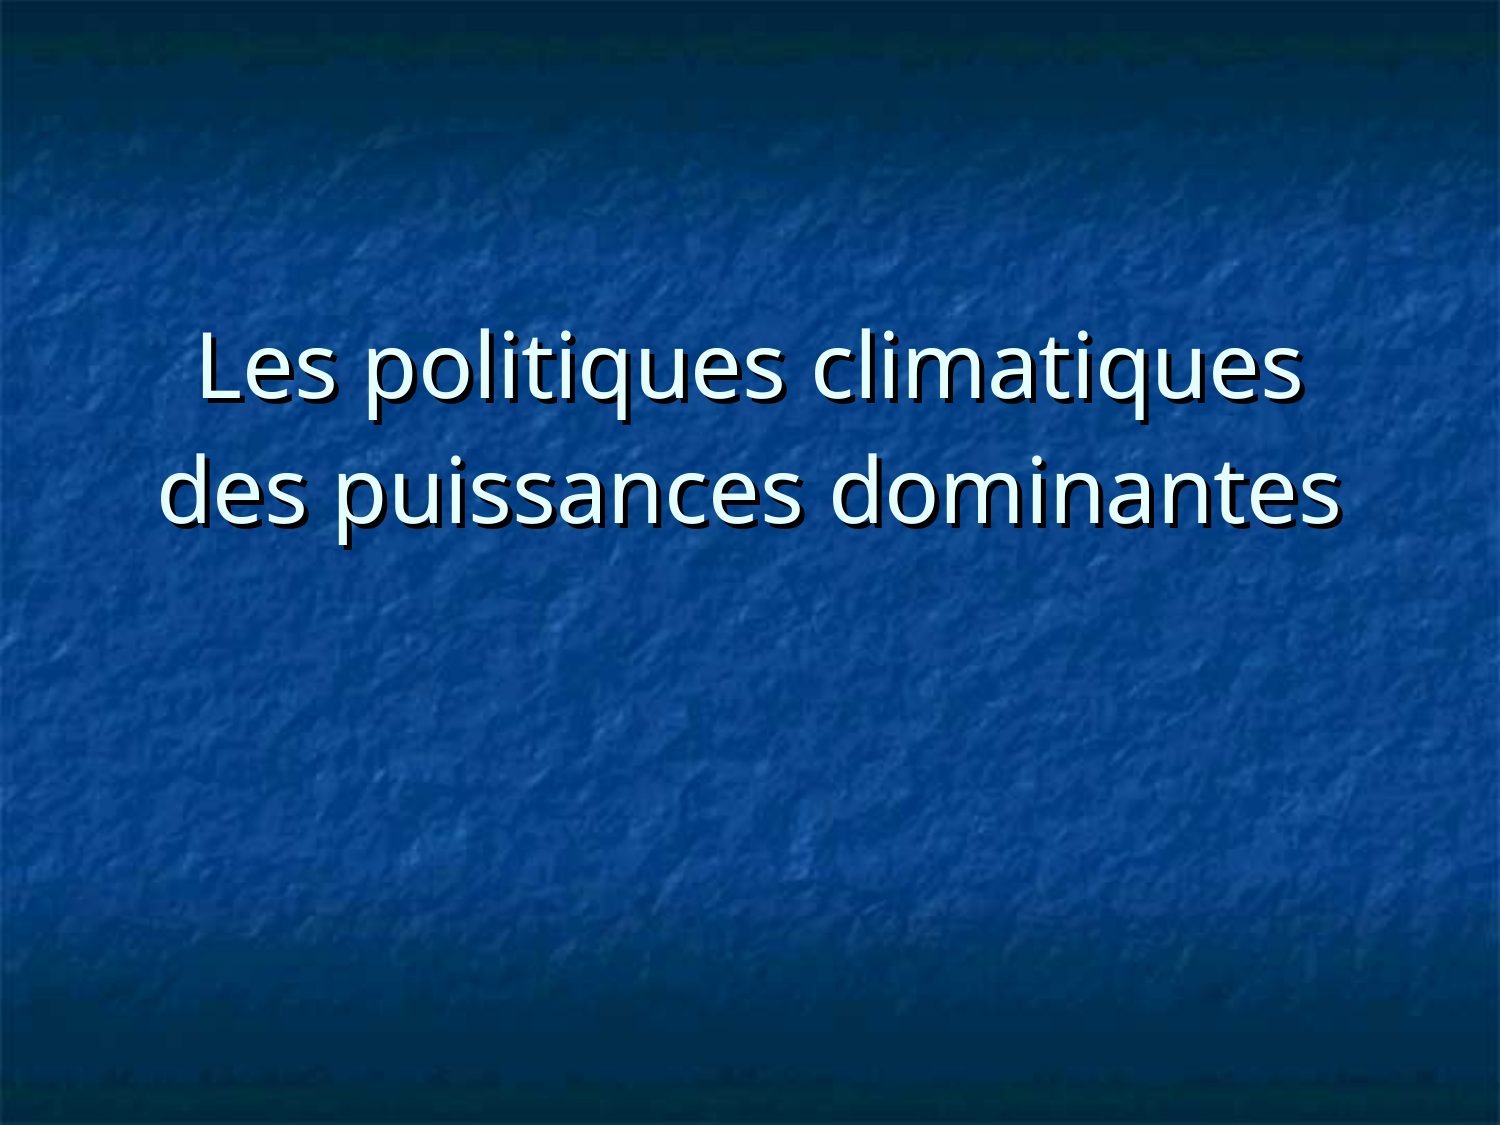

# Les politiques climatiques des puissances dominantes